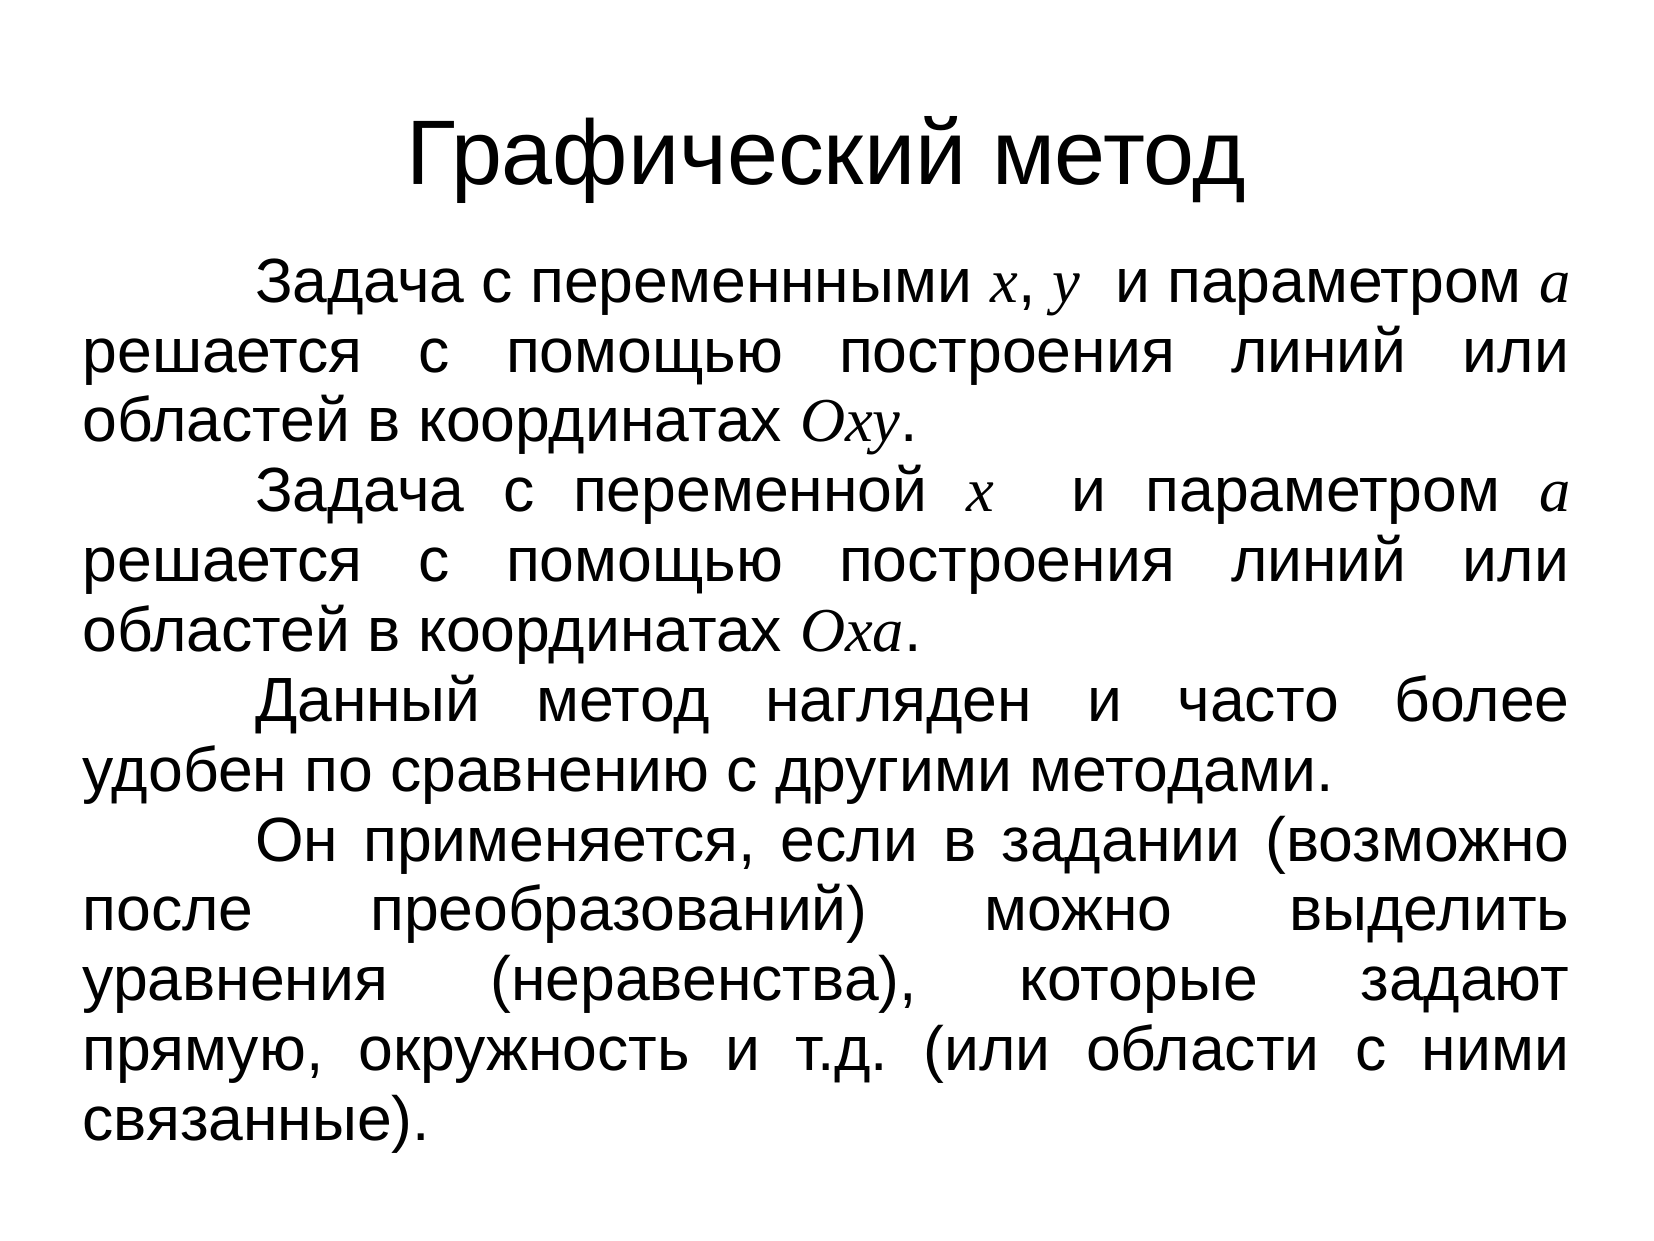

Графический метод
# Задача с переменнными x, y и параметром а решается с помощью построения линий или областей в координатах Oxy.
Задача с переменной x и параметром а решается с помощью построения линий или областей в координатах Oxa.
Данный метод нагляден и часто более удобен по сравнению с другими методами.
Он применяется, если в задании (возможно после преобразований) можно выделить уравнения (неравенства), которые задают прямую, окружность и т.д. (или области с ними связанные).